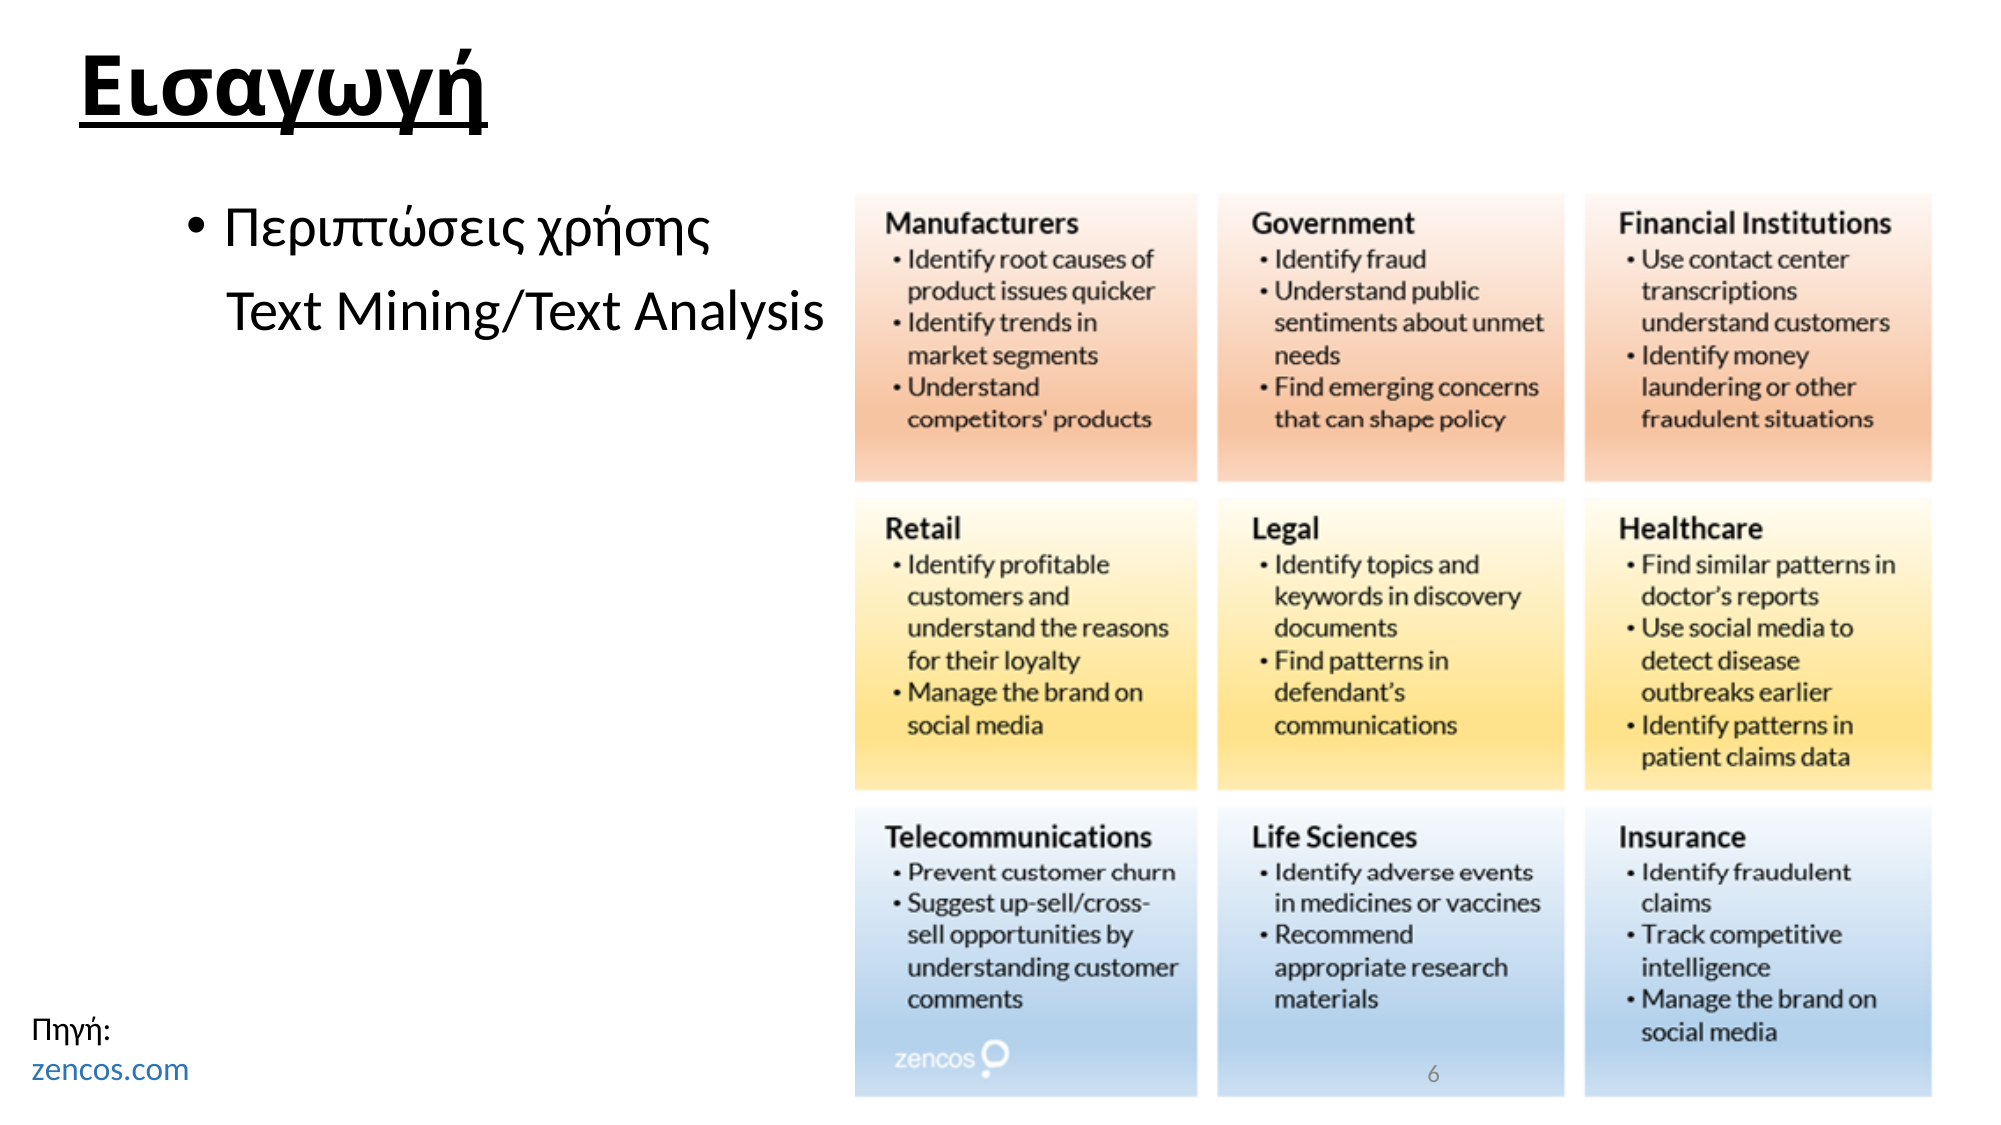

# Εισαγωγή
Περιπτώσεις χρήσης
 Text Mining/Text Analysis
Πηγή:
zencos.com